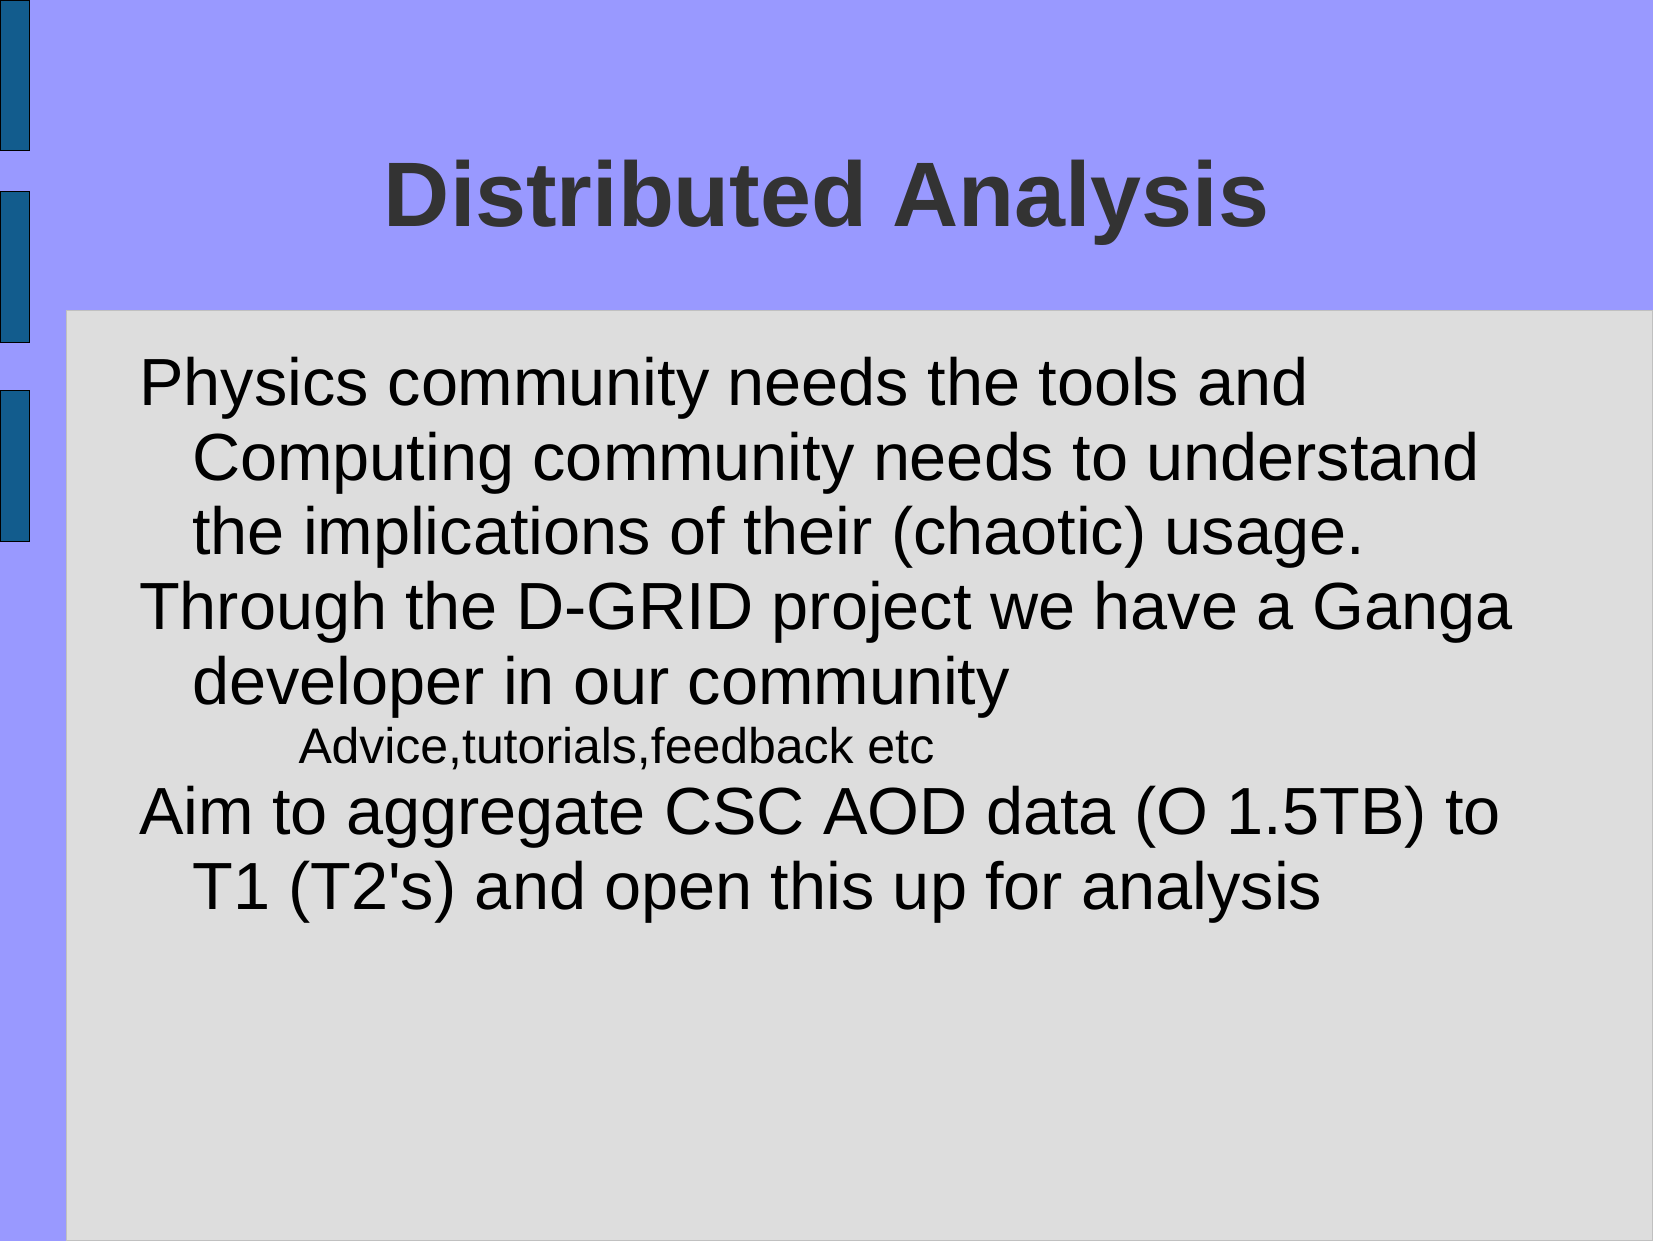

# Distributed Analysis
Physics community needs the tools and Computing community needs to understand the implications of their (chaotic) usage.
Through the D-GRID project we have a Ganga developer in our community
Advice,tutorials,feedback etc
Aim to aggregate CSC AOD data (O 1.5TB) to T1 (T2's) and open this up for analysis